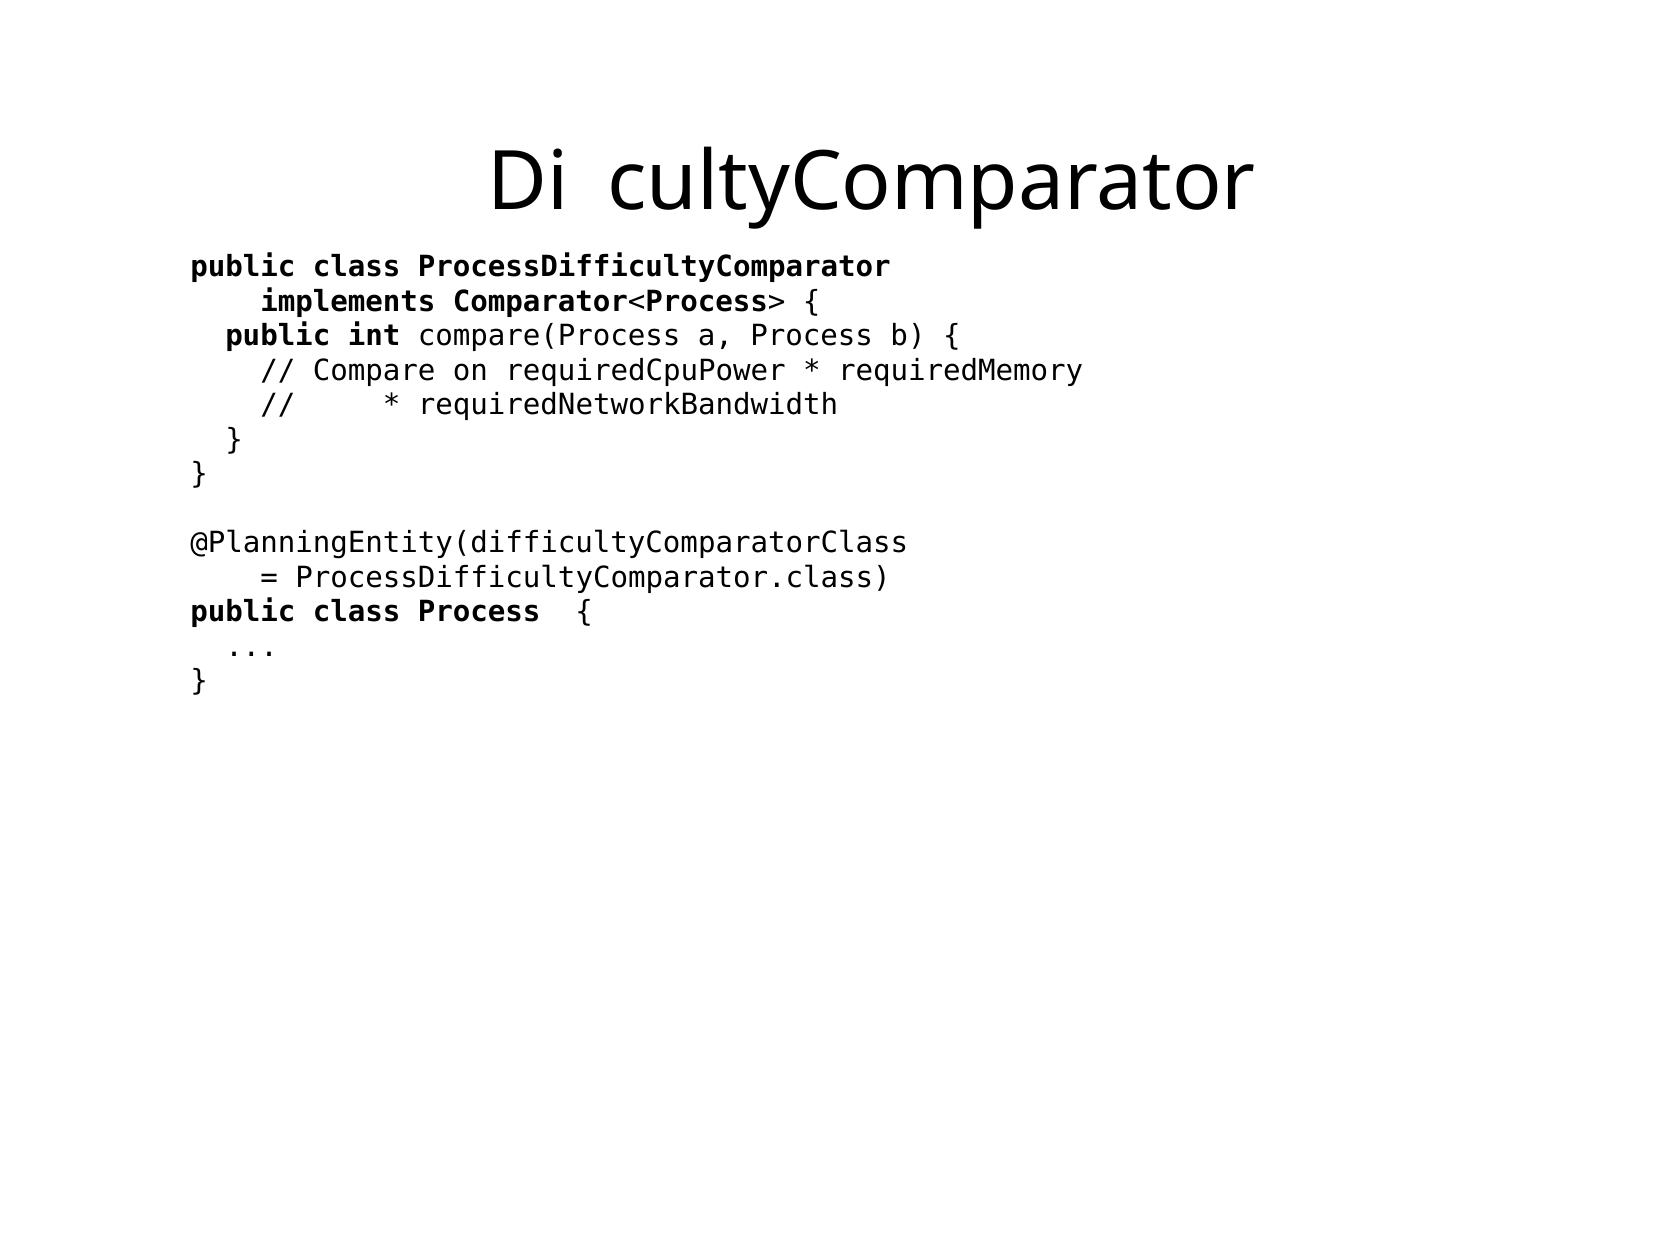

Di
cultyComparator
public class ProcessDifficultyComparator
 implements Comparator<Process> {
 public int compare(Process a, Process b) {
 // Compare on requiredCpuPower * requiredMemory
 // * requiredNetworkBandwidth
 }
}
@PlanningEntity(difficultyComparatorClass
 = ProcessDifficultyComparator.class)
public class Process {
 ...
}